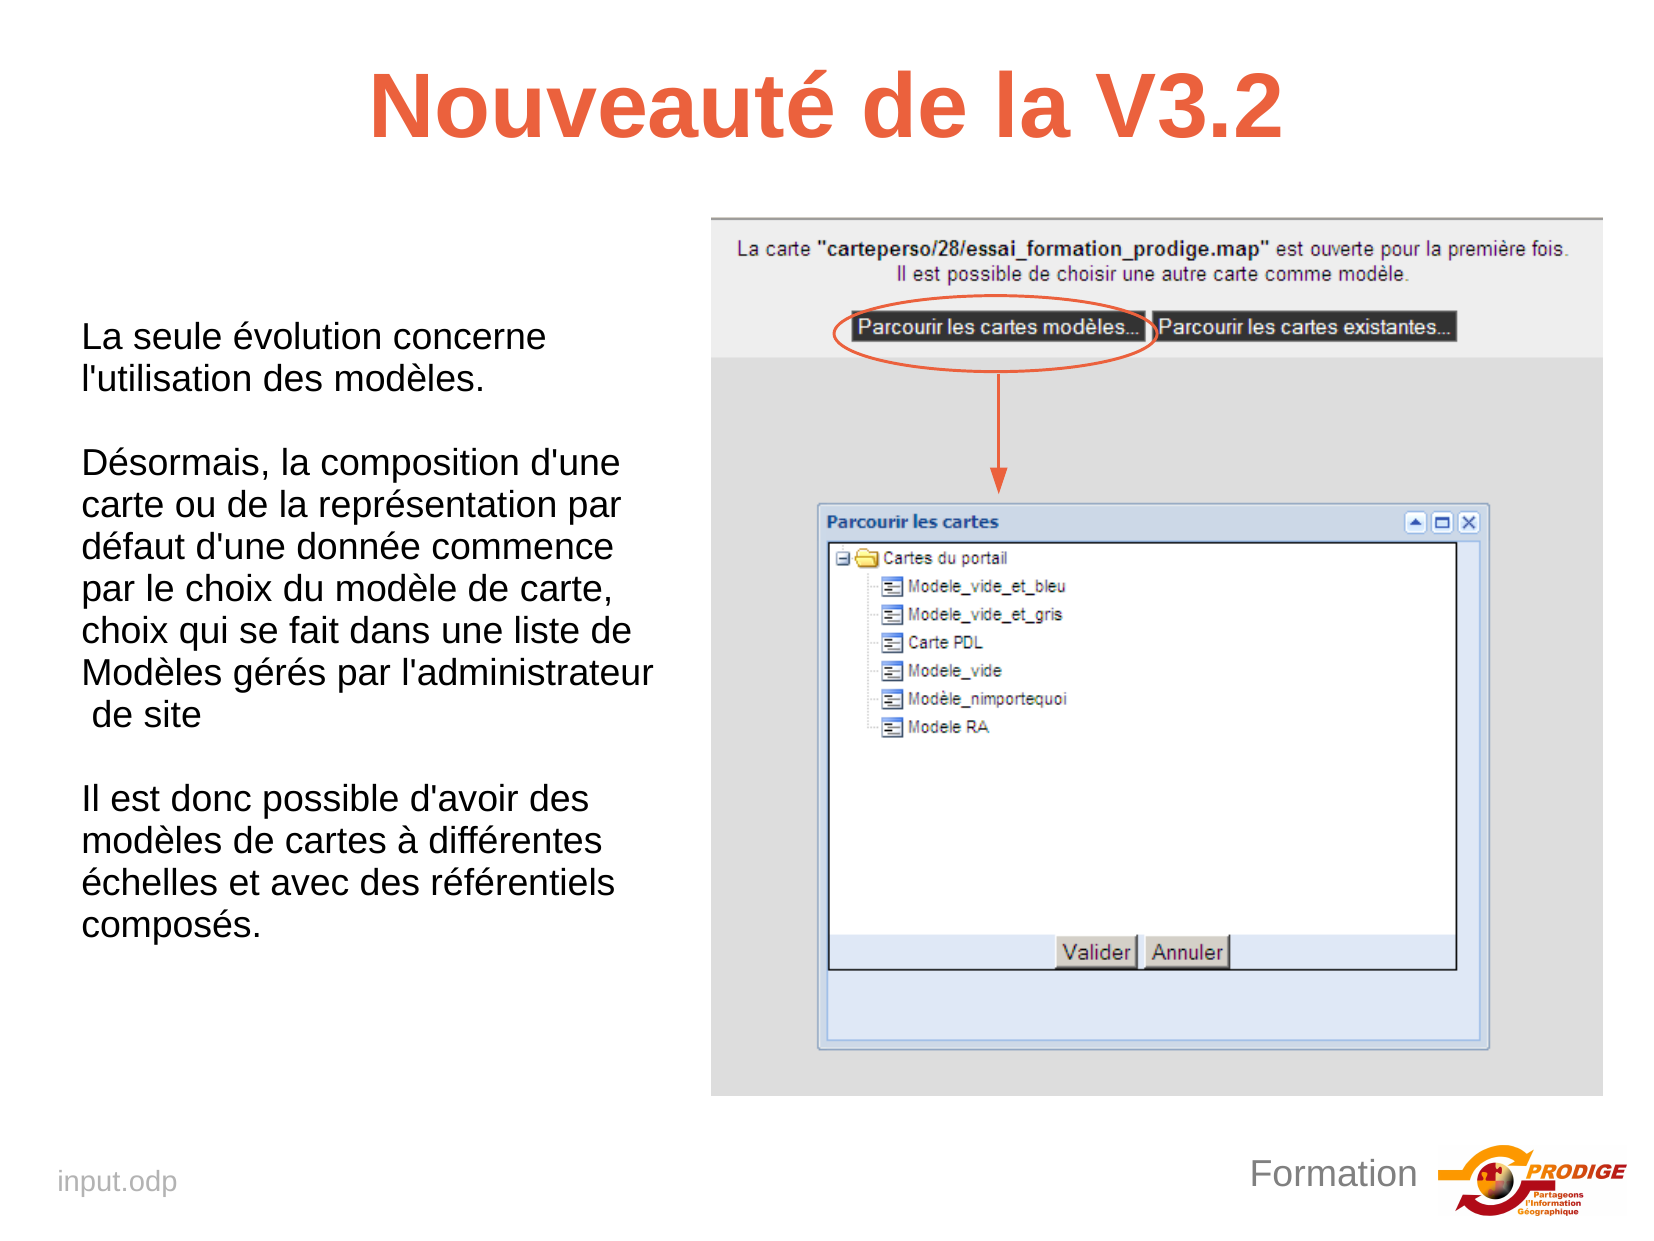

# Nouveauté de la V3.2
La seule évolution concerne
l'utilisation des modèles.
Désormais, la composition d'une
carte ou de la représentation par
défaut d'une donnée commence
par le choix du modèle de carte,
choix qui se fait dans une liste de
Modèles gérés par l'administrateur
 de site
Il est donc possible d'avoir des
modèles de cartes à différentes
échelles et avec des référentiels
composés.